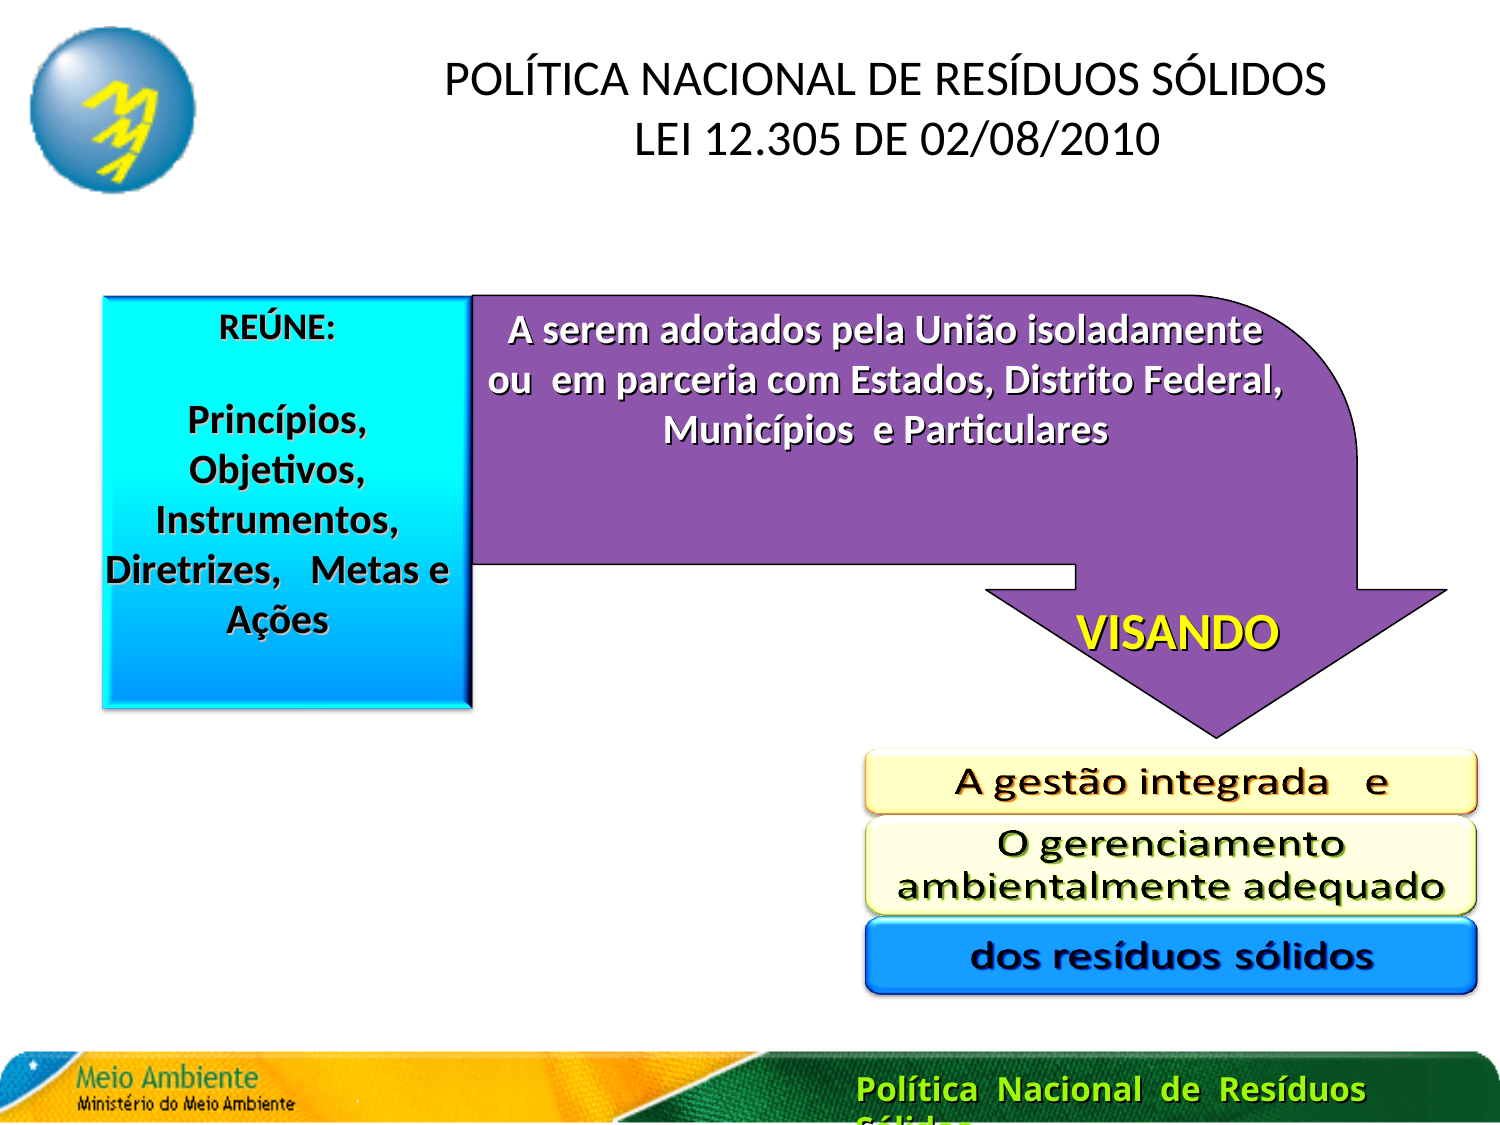

POLÍTICA NACIONAL DE RESÍDUOS SÓLIDOS
LEI 12.305 DE 02/08/2010
REÚNE:
Princípios, Objetivos, Instrumentos, Diretrizes, Metas e Ações
A serem adotados pela União isoladamente ou em parceria com Estados, Distrito Federal, Municípios e Particulares
VISANDO